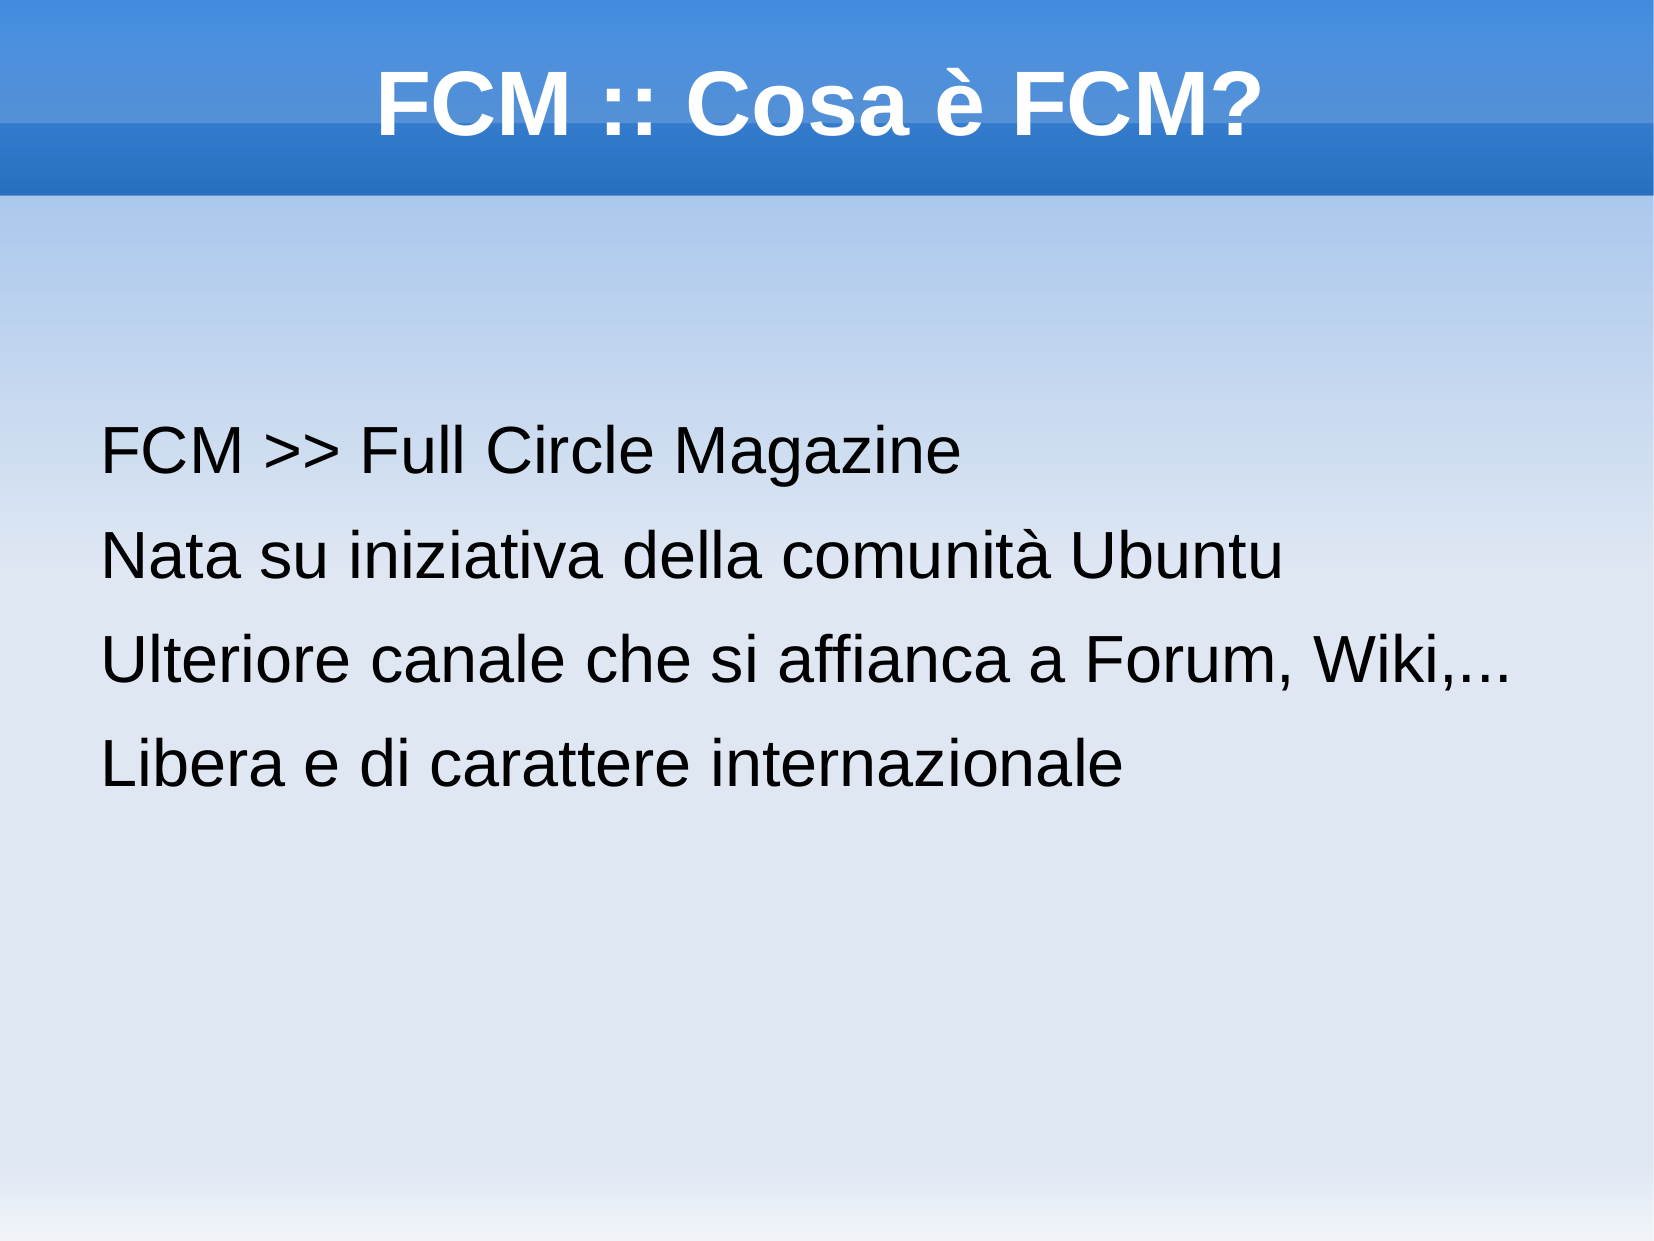

# FCM :: Cosa è FCM?
FCM >> Full Circle Magazine
Nata su iniziativa della comunità Ubuntu
Ulteriore canale che si affianca a Forum, Wiki,...
Libera e di carattere internazionale